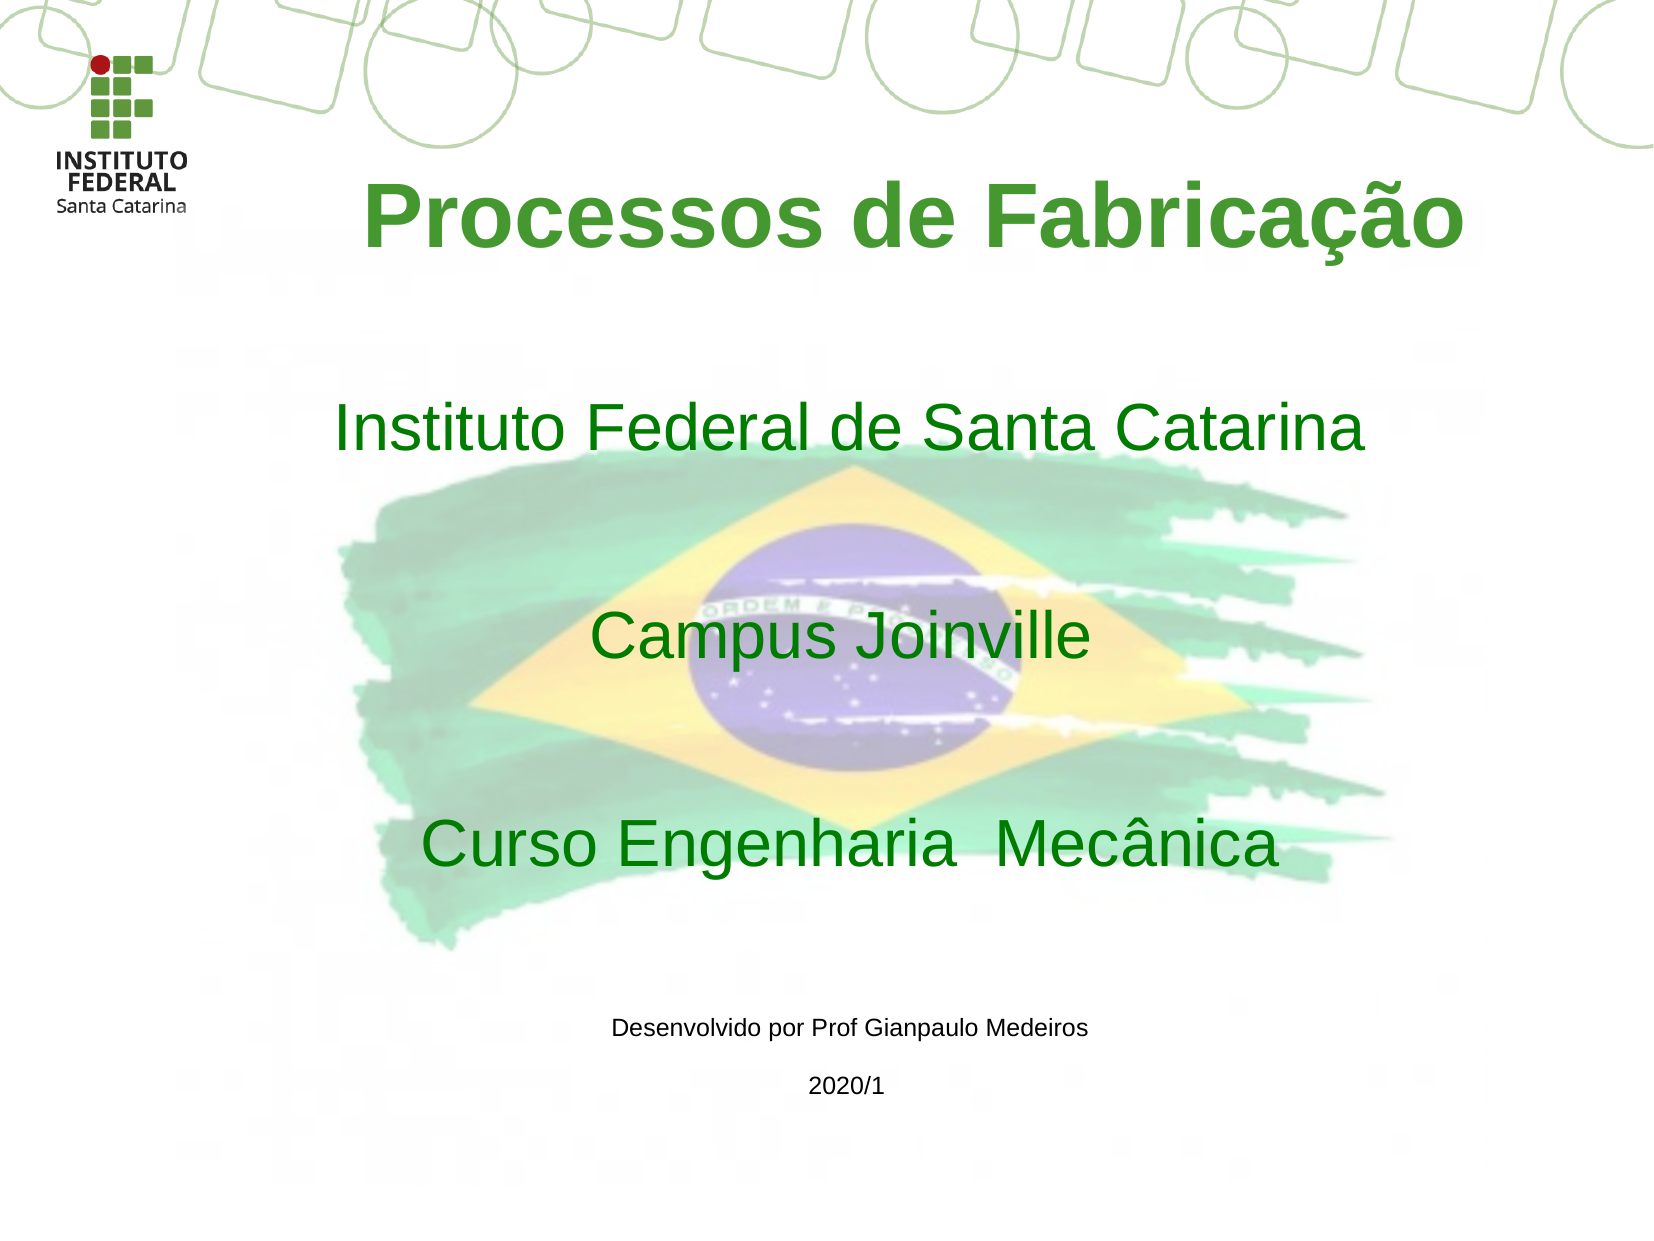

# Processos de Fabricação
Instituto Federal de Santa Catarina
Campus Joinville
Curso Engenharia Mecânica
Desenvolvido por Prof Gianpaulo Medeiros
2020/1